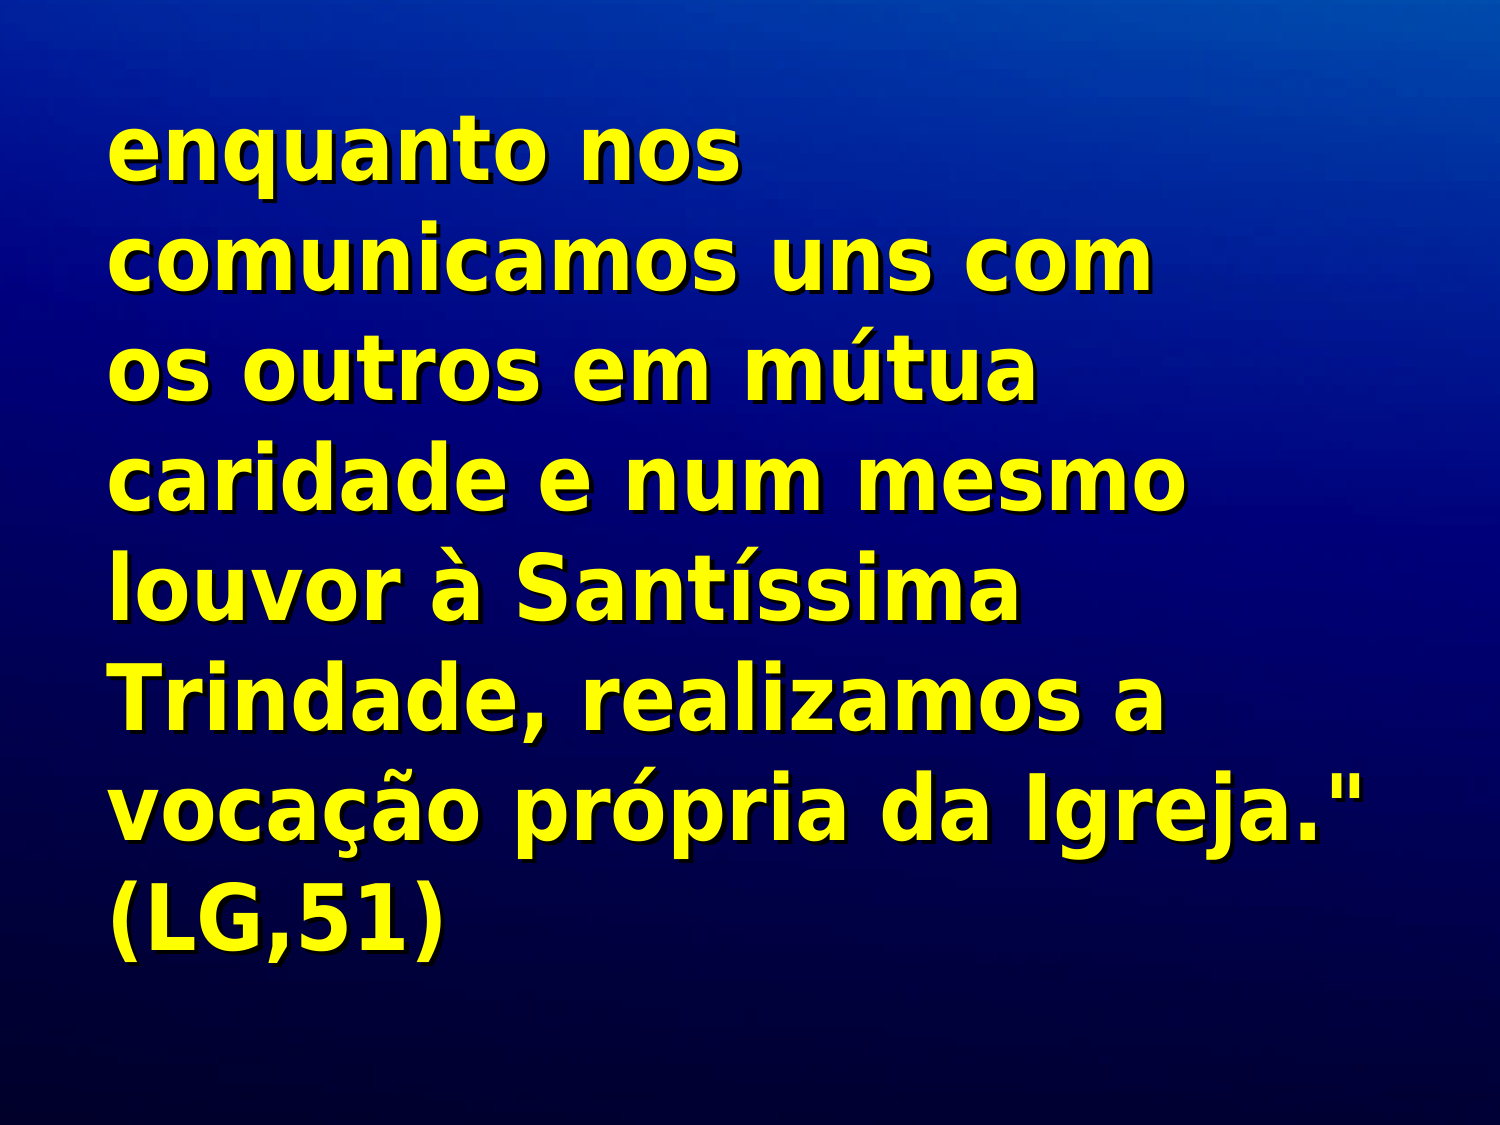

enquanto nos comunicamos uns com
os outros em mútua caridade e num mesmo louvor à Santíssima Trindade, realizamos a vocação própria da Igreja." (LG,51)